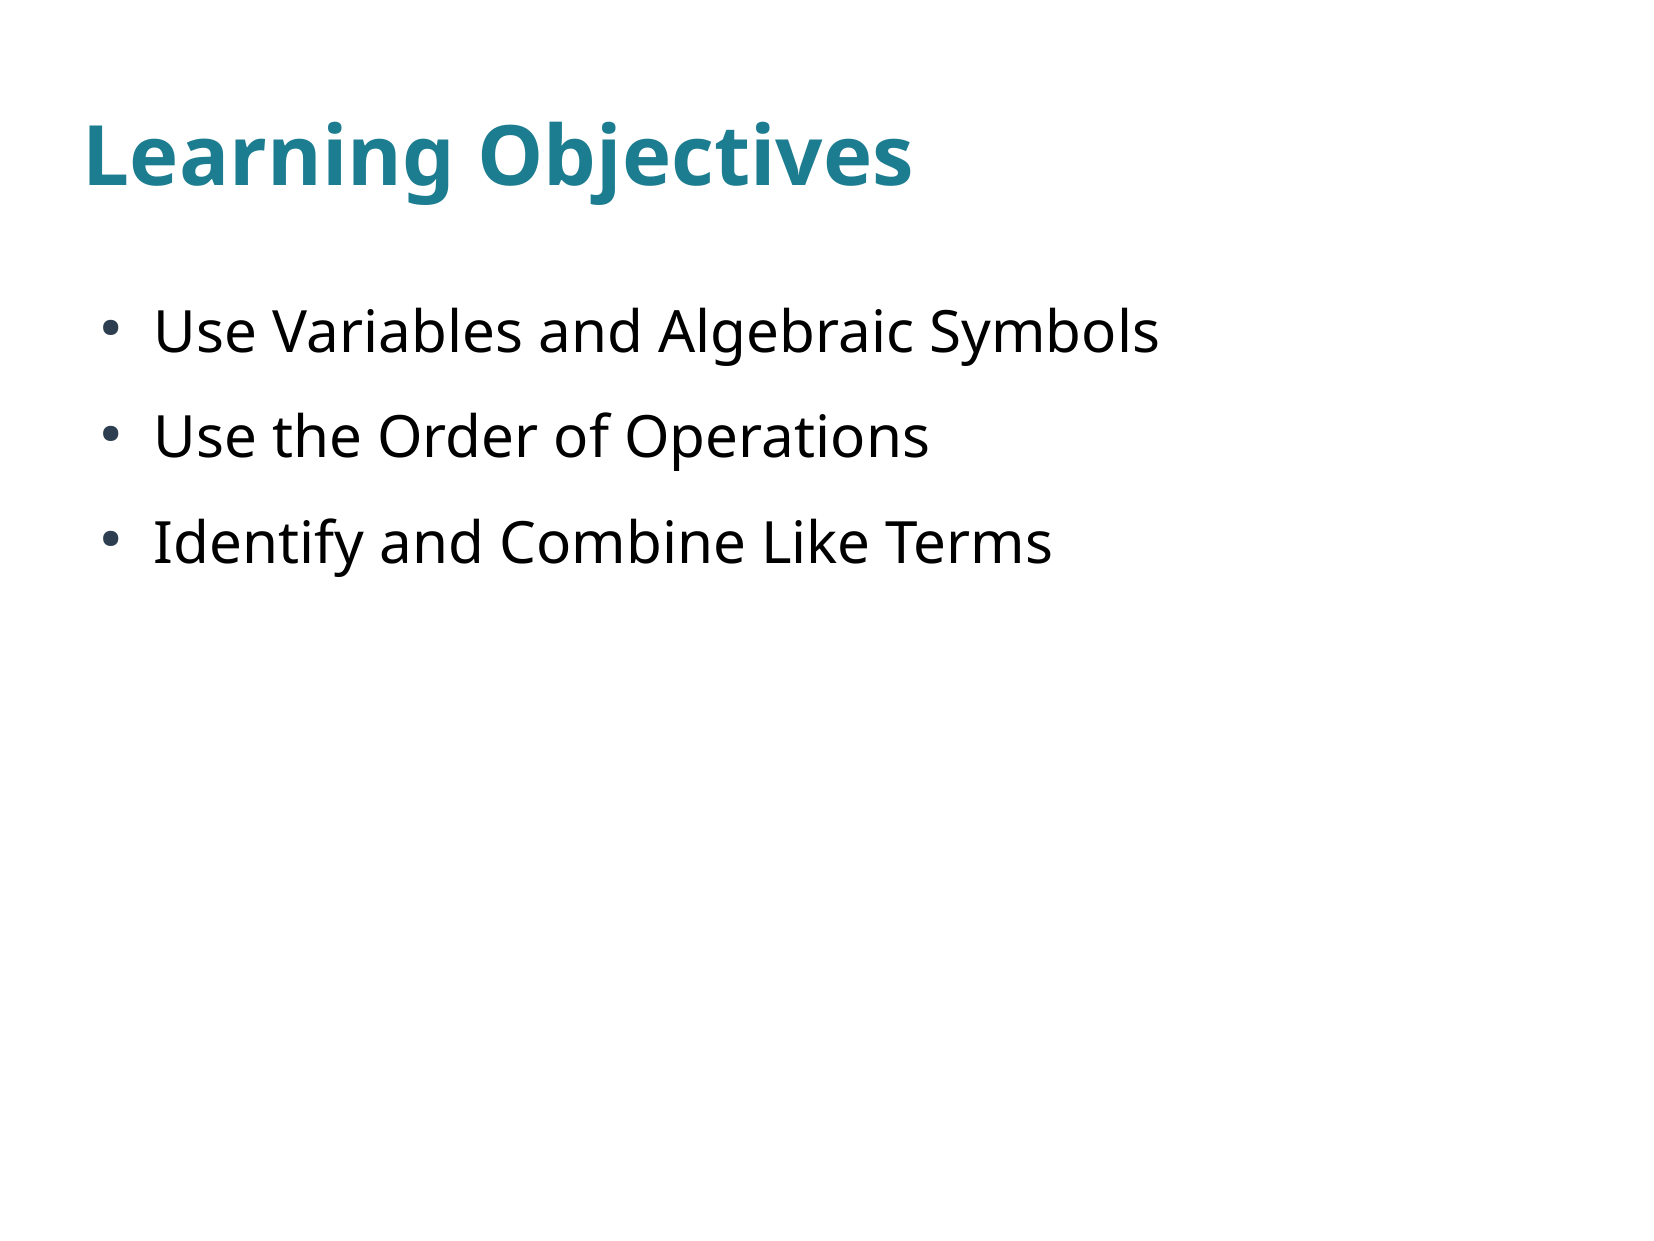

# Learning Objectives
Use Variables and Algebraic Symbols
Use the Order of Operations
Identify and Combine Like Terms